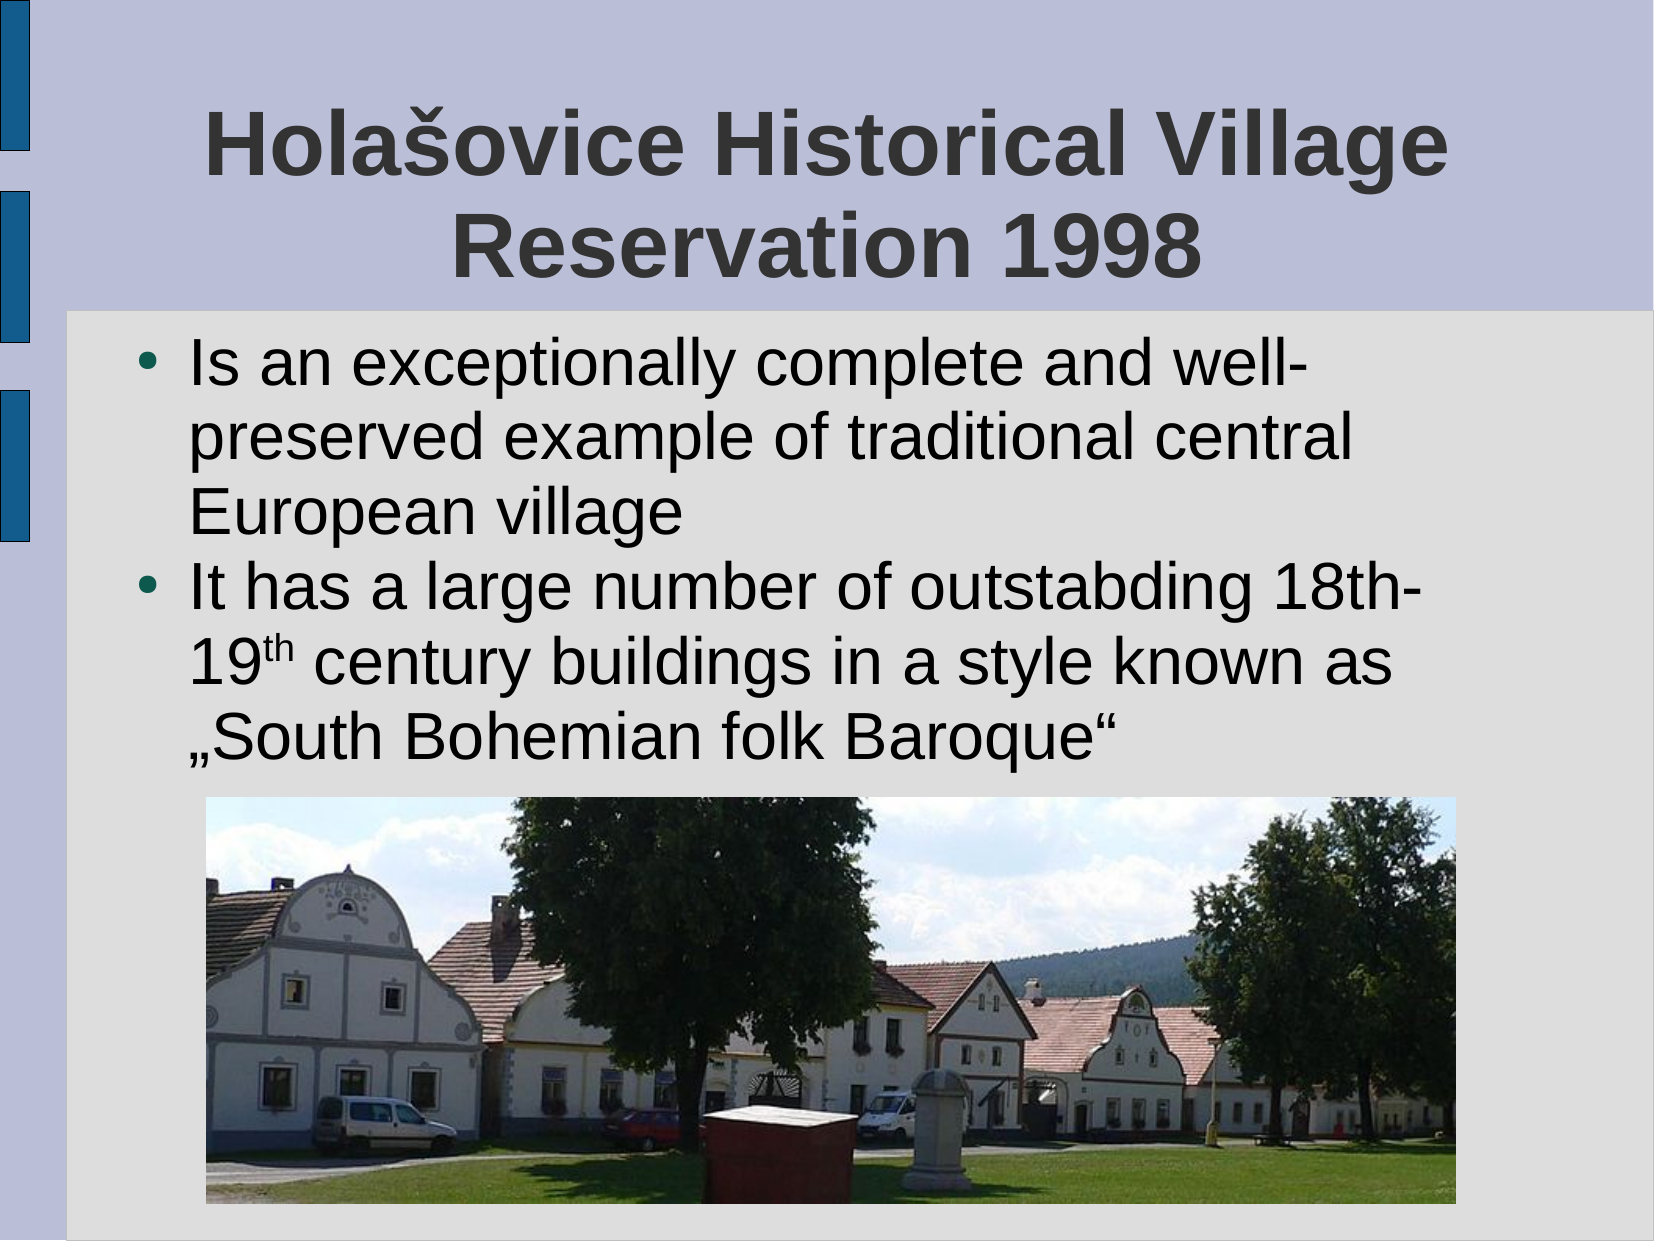

# Holašovice Historical Village Reservation 1998
Is an exceptionally complete and well-preserved example of traditional central European village
It has a large number of outstabding 18th-19th century buildings in a style known as „South Bohemian folk Baroque“